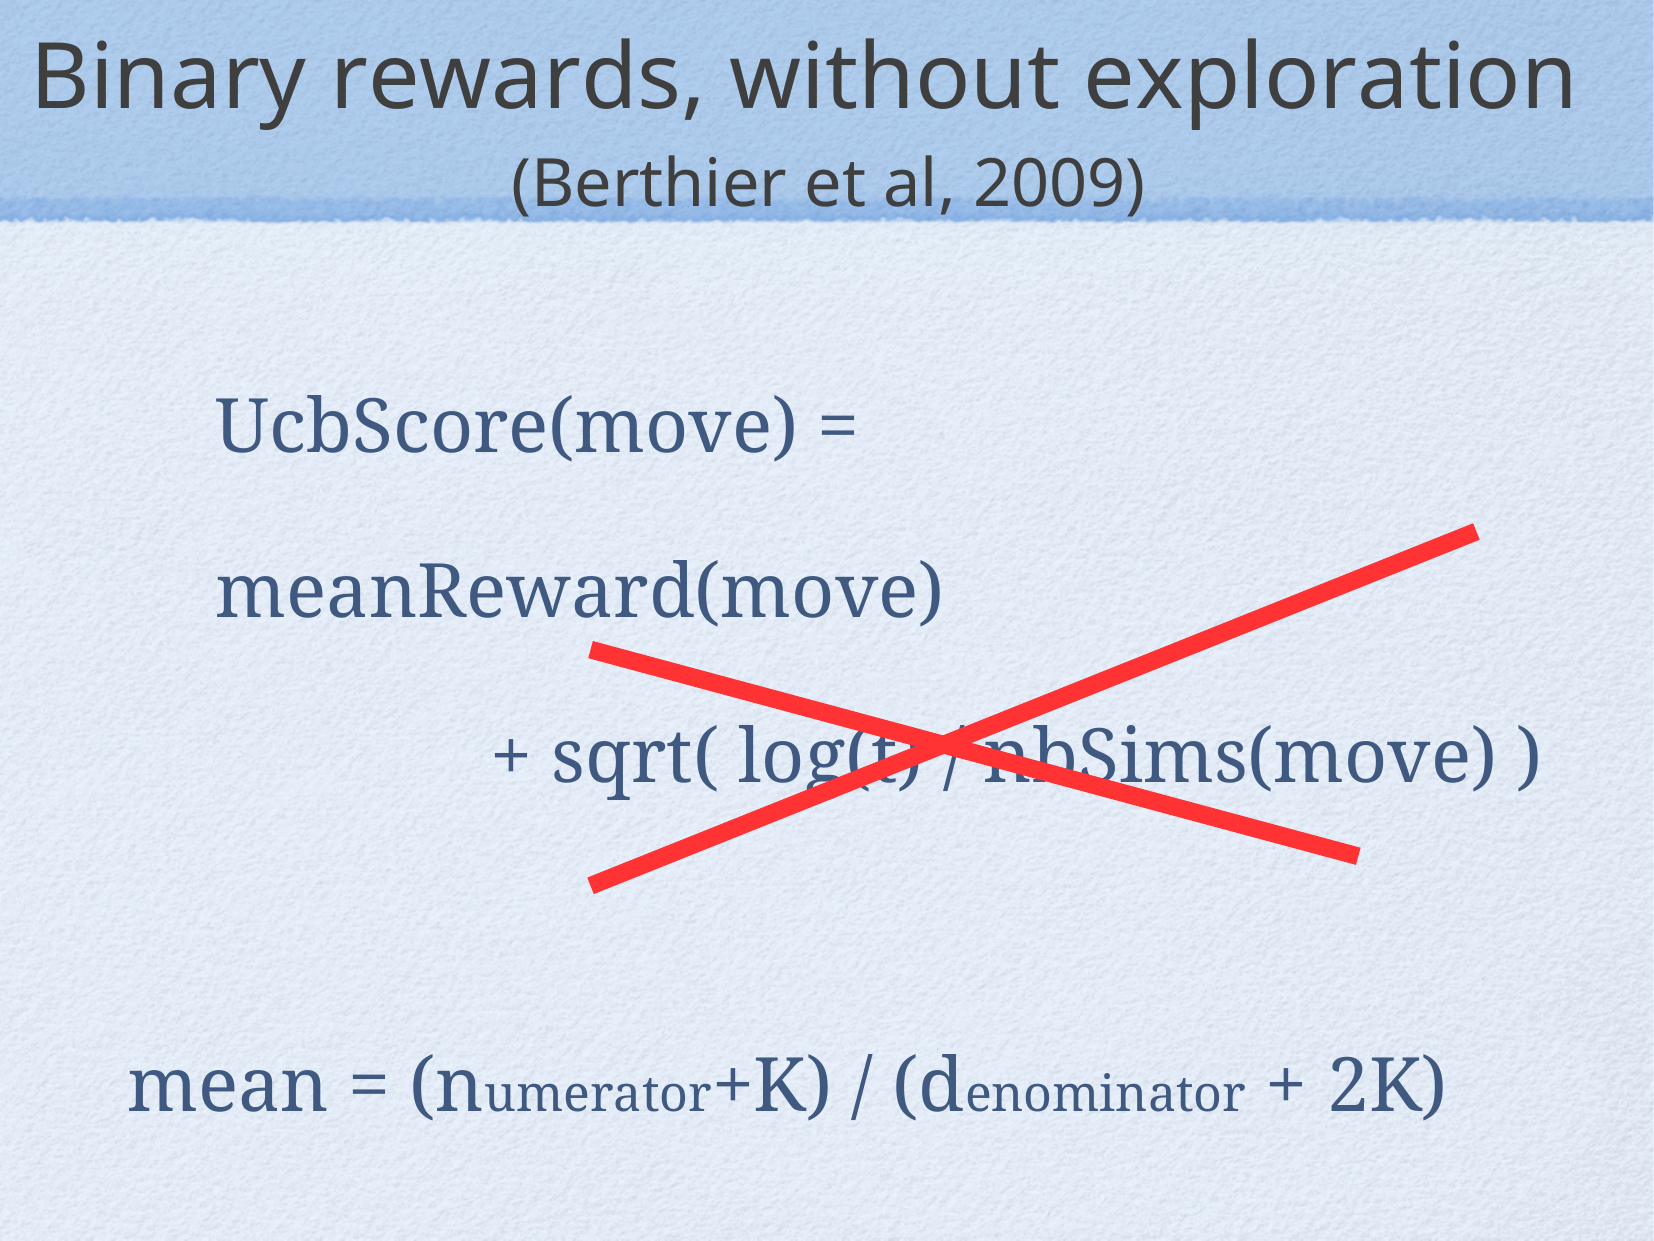

# Binary rewards, without exploration (Berthier et al, 2009)
UcbScore(move) =
meanReward(move)
 + sqrt( log(t) / nbSims(move) )
mean = (numerator+K) / (denominator + 2K)